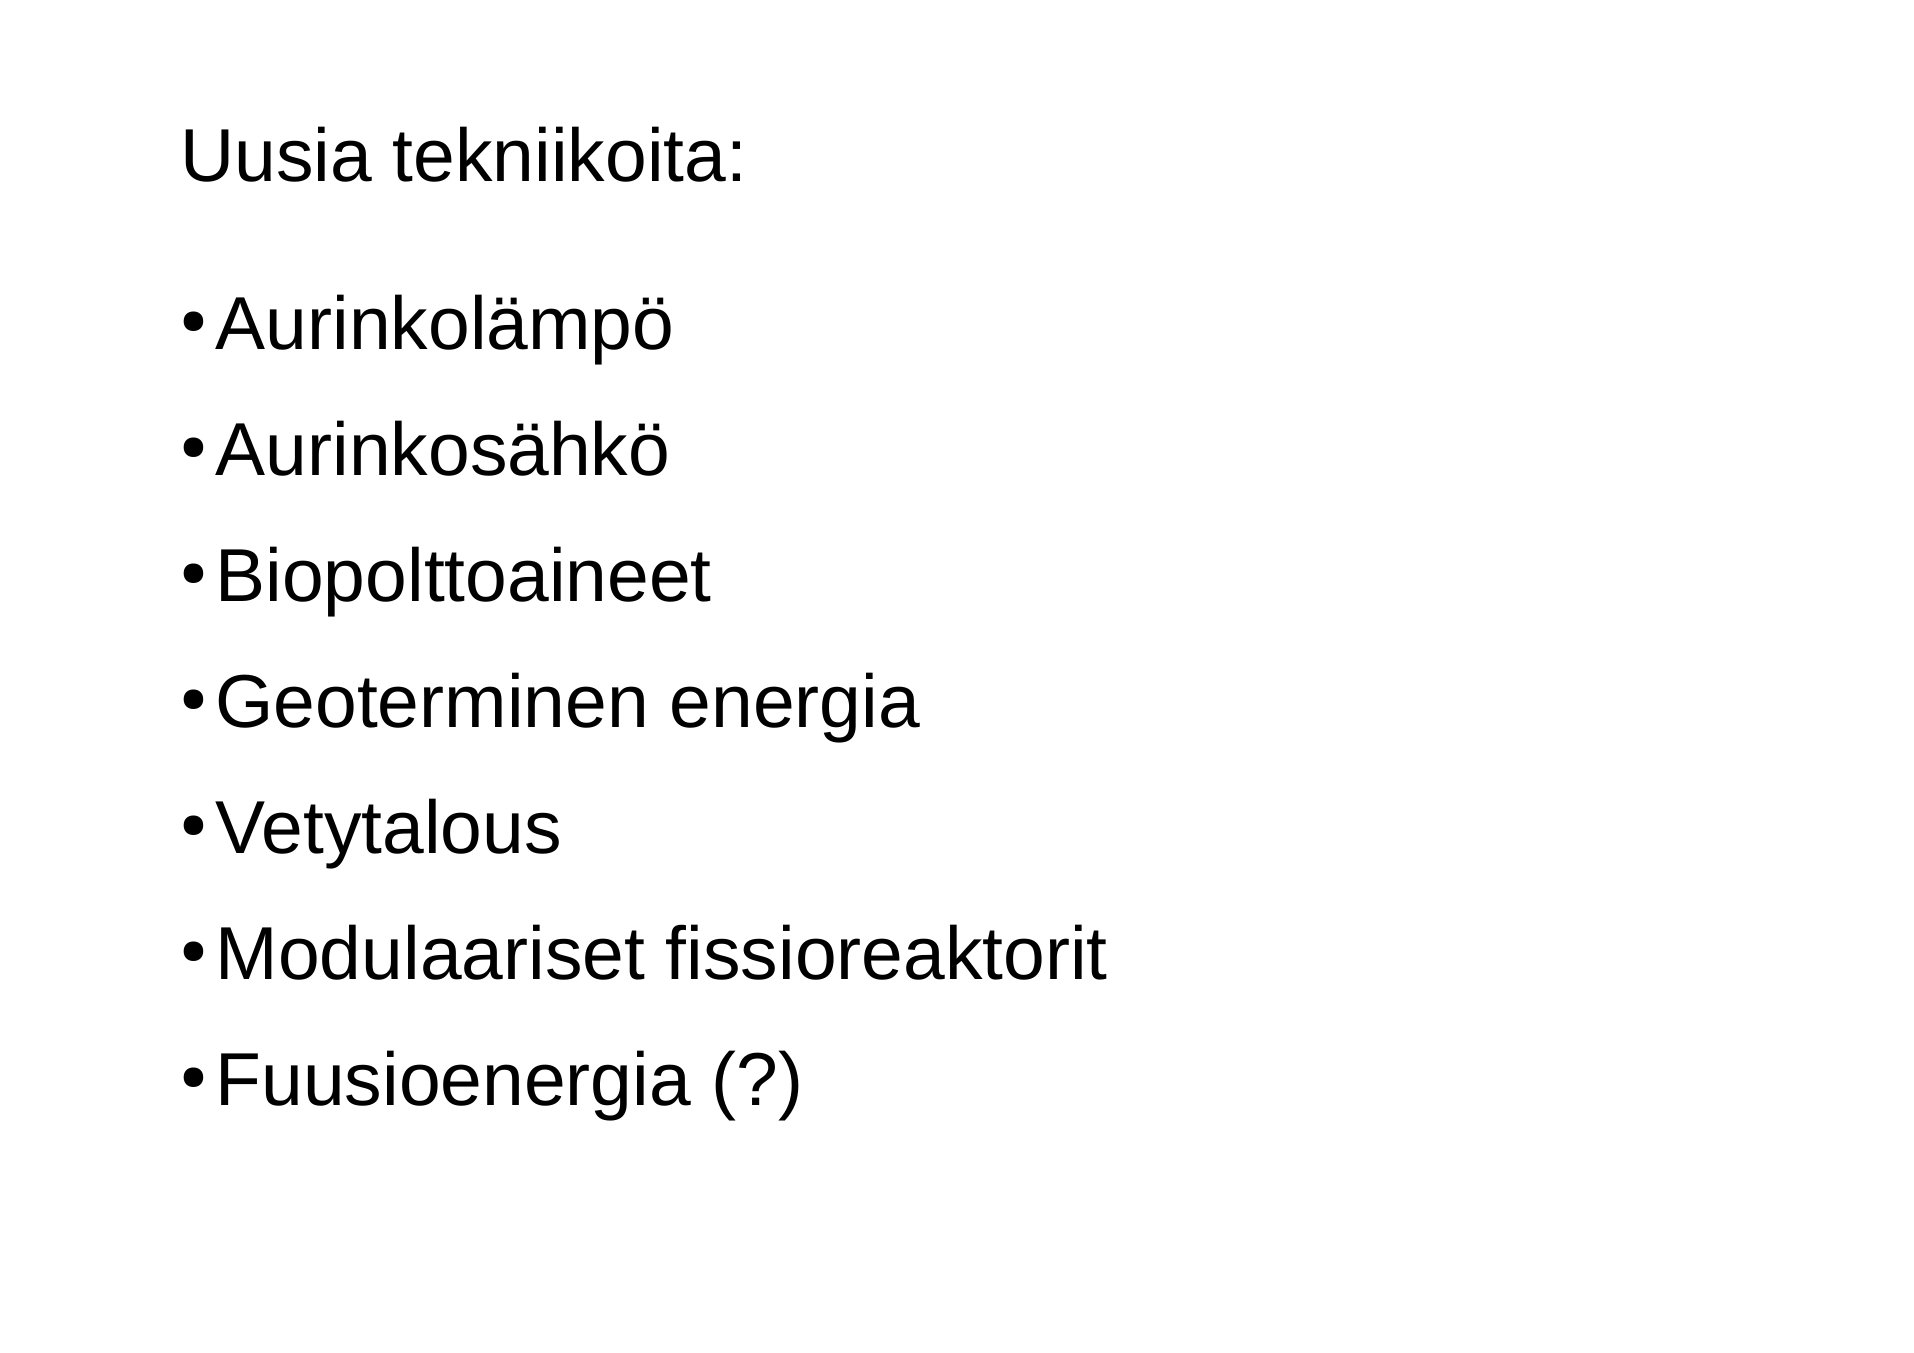

Uusia tekniikoita:
Aurinkolämpö
Aurinkosähkö
Biopolttoaineet
Geoterminen energia
Vetytalous
Modulaariset fissioreaktorit
Fuusioenergia (?)